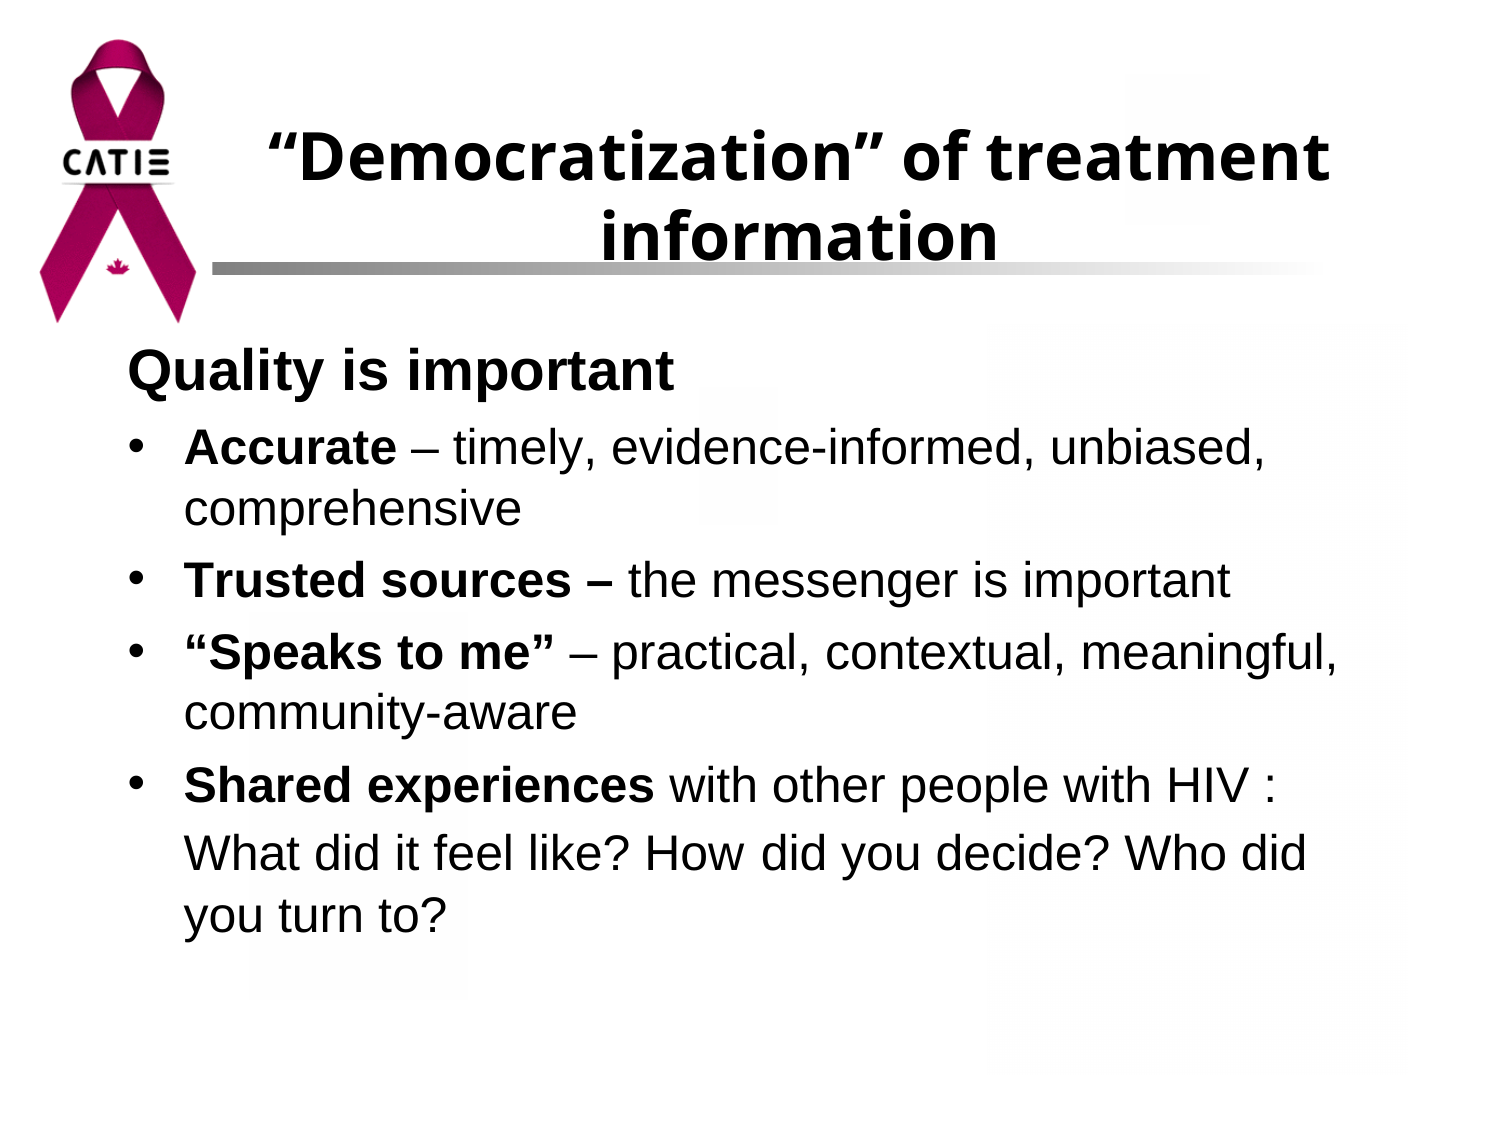

# “Democratization” of treatment information
Quality is important
Accurate – timely, evidence-informed, unbiased, comprehensive
Trusted sources – the messenger is important
“Speaks to me” – practical, contextual, meaningful, community-aware
Shared experiences with other people with HIV : What did it feel like? How did you decide? Who did you turn to?